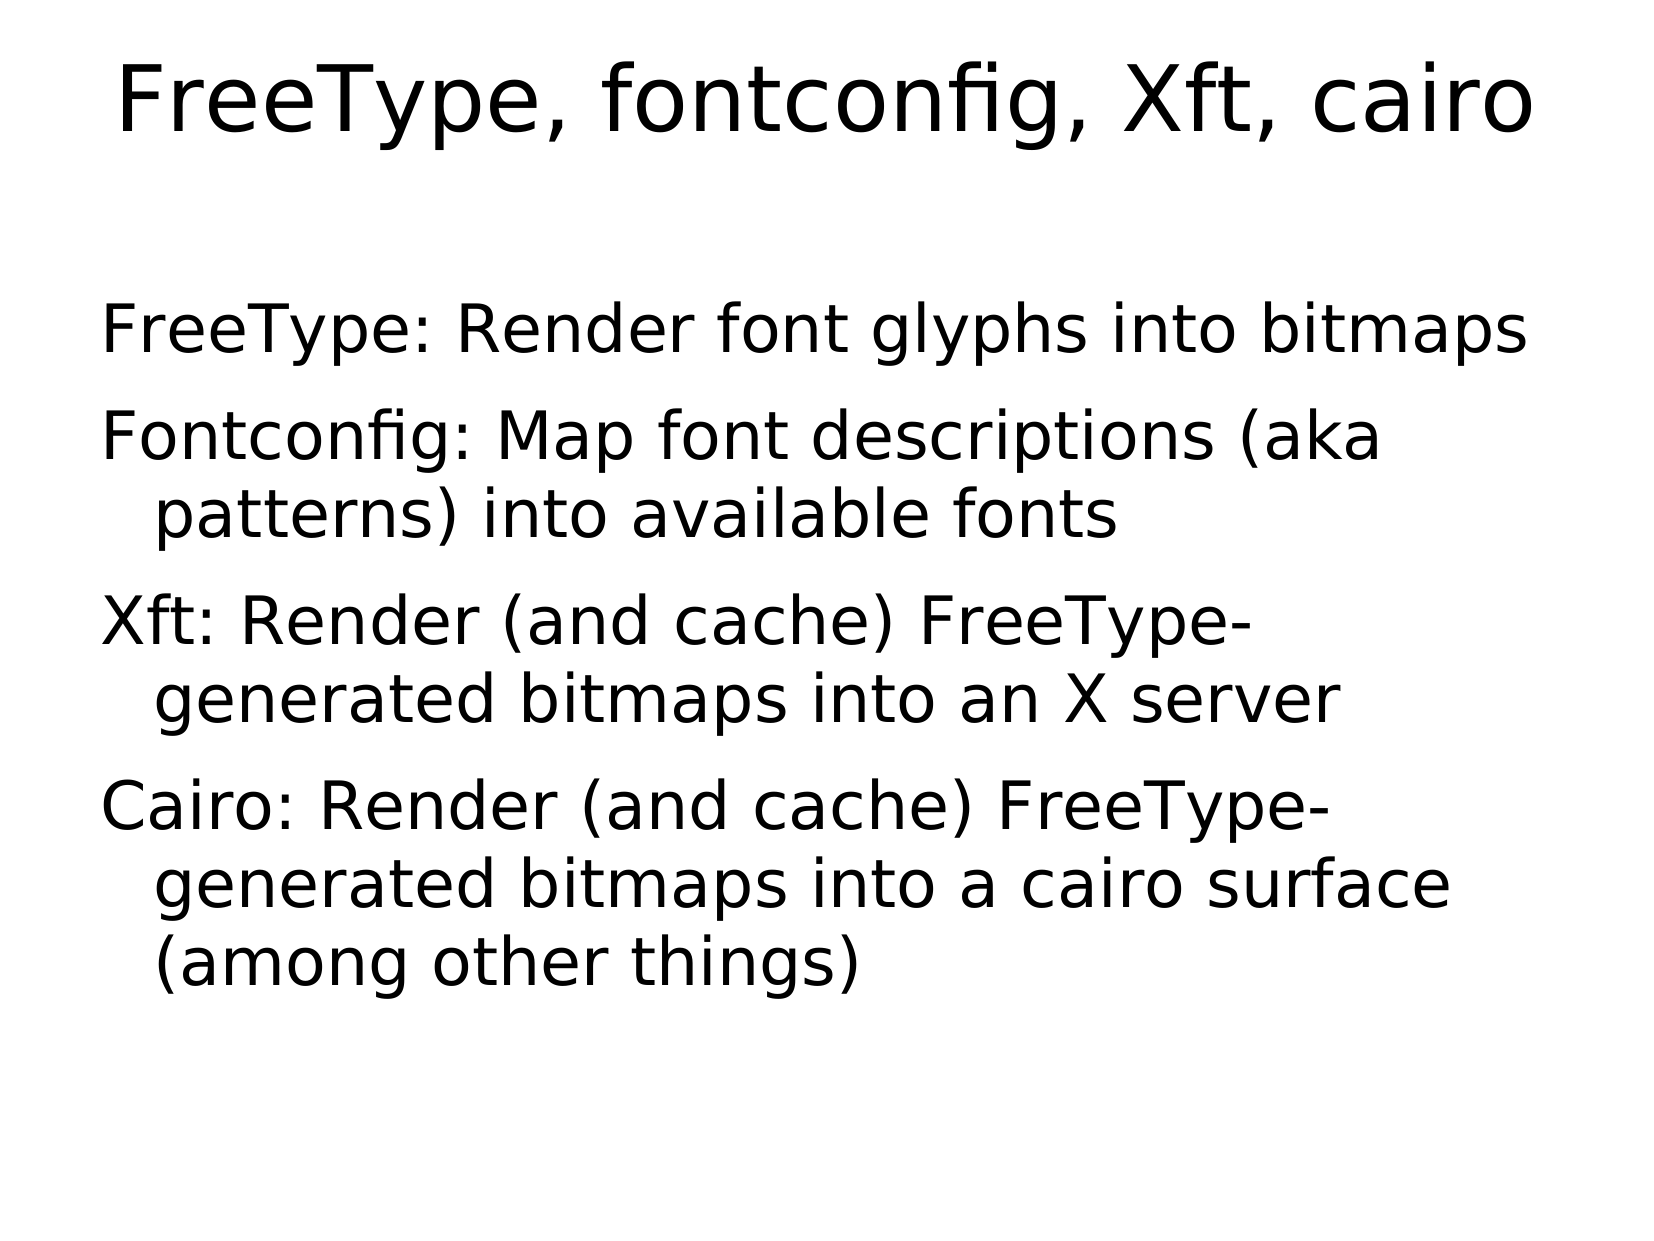

# FreeType, fontconfig, Xft, cairo
FreeType: Render font glyphs into bitmaps
Fontconfig: Map font descriptions (aka patterns) into available fonts
Xft: Render (and cache) FreeType-generated bitmaps into an X server
Cairo: Render (and cache) FreeType-generated bitmaps into a cairo surface (among other things)